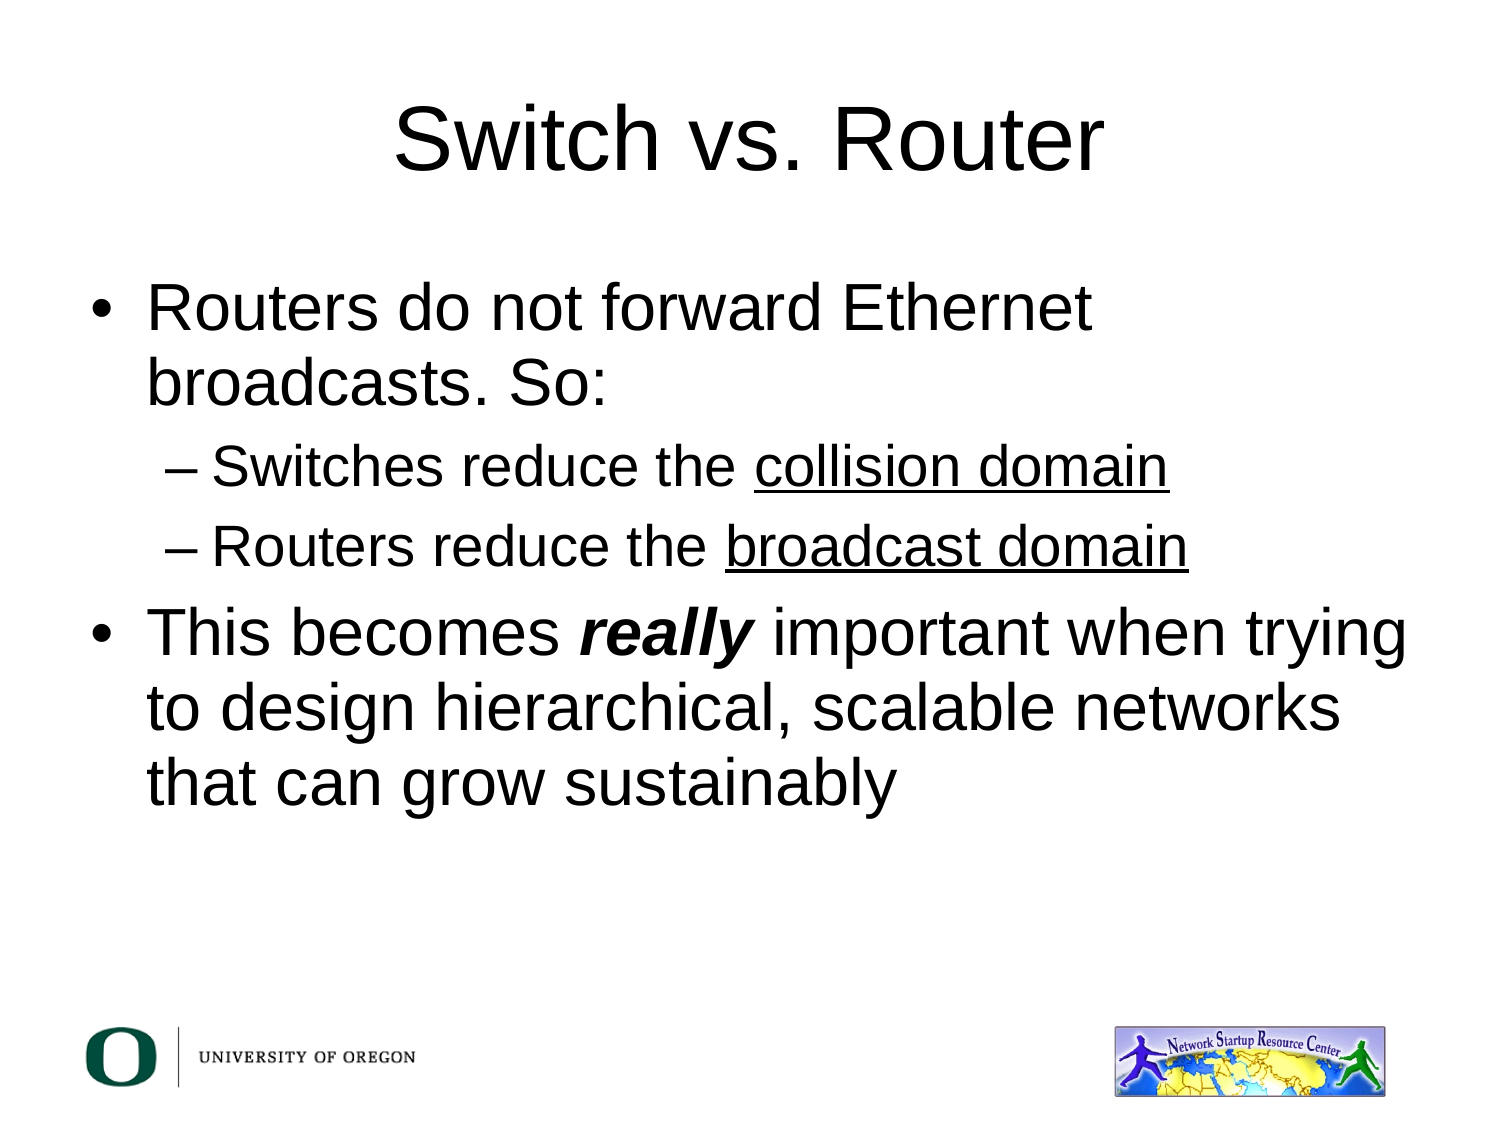

# Switch vs. Router
Routers do not forward Ethernet broadcasts. So:
Switches reduce the collision domain
Routers reduce the broadcast domain
This becomes really important when trying to design hierarchical, scalable networks that can grow sustainably